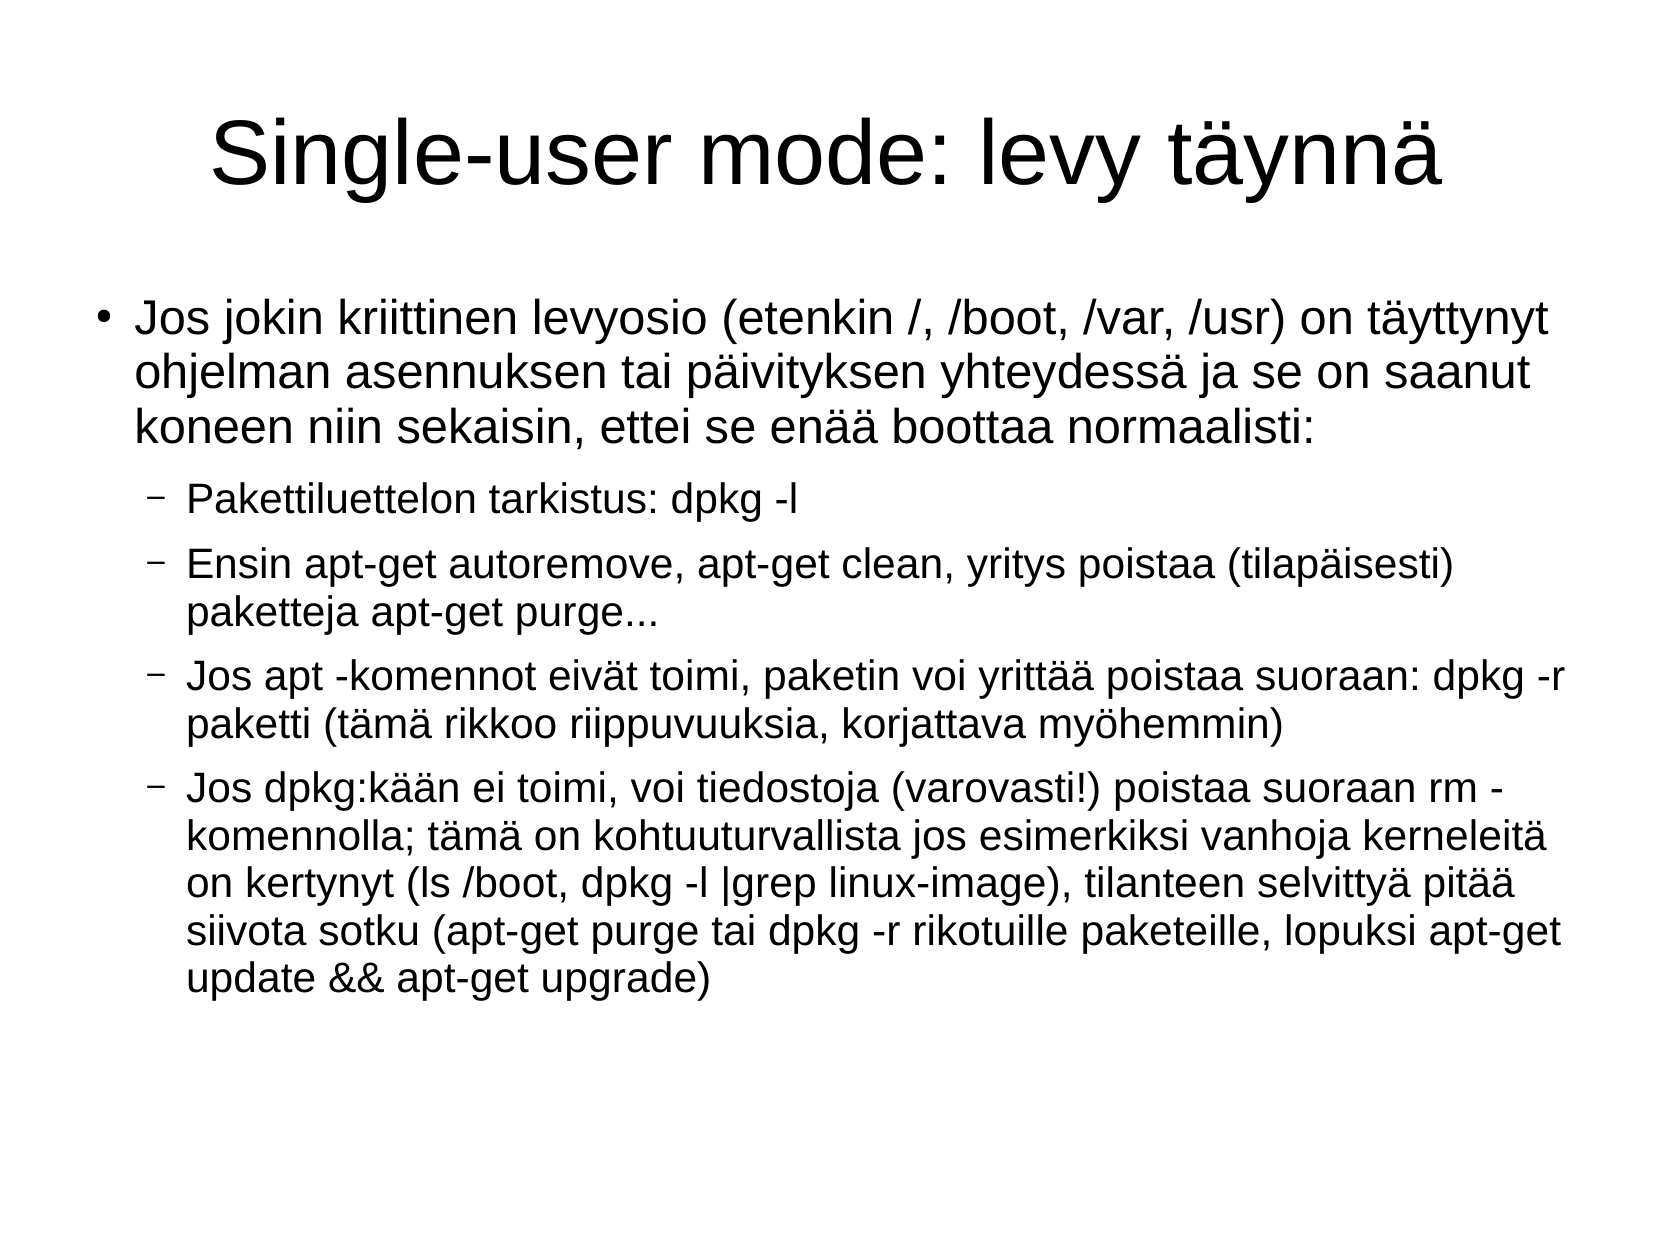

# Single-user mode: levy täynnä
Jos jokin kriittinen levyosio (etenkin /, /boot, /var, /usr) on täyttynyt ohjelman asennuksen tai päivityksen yhteydessä ja se on saanut koneen niin sekaisin, ettei se enää boottaa normaalisti:
Pakettiluettelon tarkistus: dpkg -l
Ensin apt-get autoremove, apt-get clean, yritys poistaa (tilapäisesti) paketteja apt-get purge...
Jos apt -komennot eivät toimi, paketin voi yrittää poistaa suoraan: dpkg -r paketti (tämä rikkoo riippuvuuksia, korjattava myöhemmin)
Jos dpkg:kään ei toimi, voi tiedostoja (varovasti!) poistaa suoraan rm -komennolla; tämä on kohtuuturvallista jos esimerkiksi vanhoja kerneleitä on kertynyt (ls /boot, dpkg -l |grep linux-image), tilanteen selvittyä pitää siivota sotku (apt-get purge tai dpkg -r rikotuille paketeille, lopuksi apt-get update && apt-get upgrade)